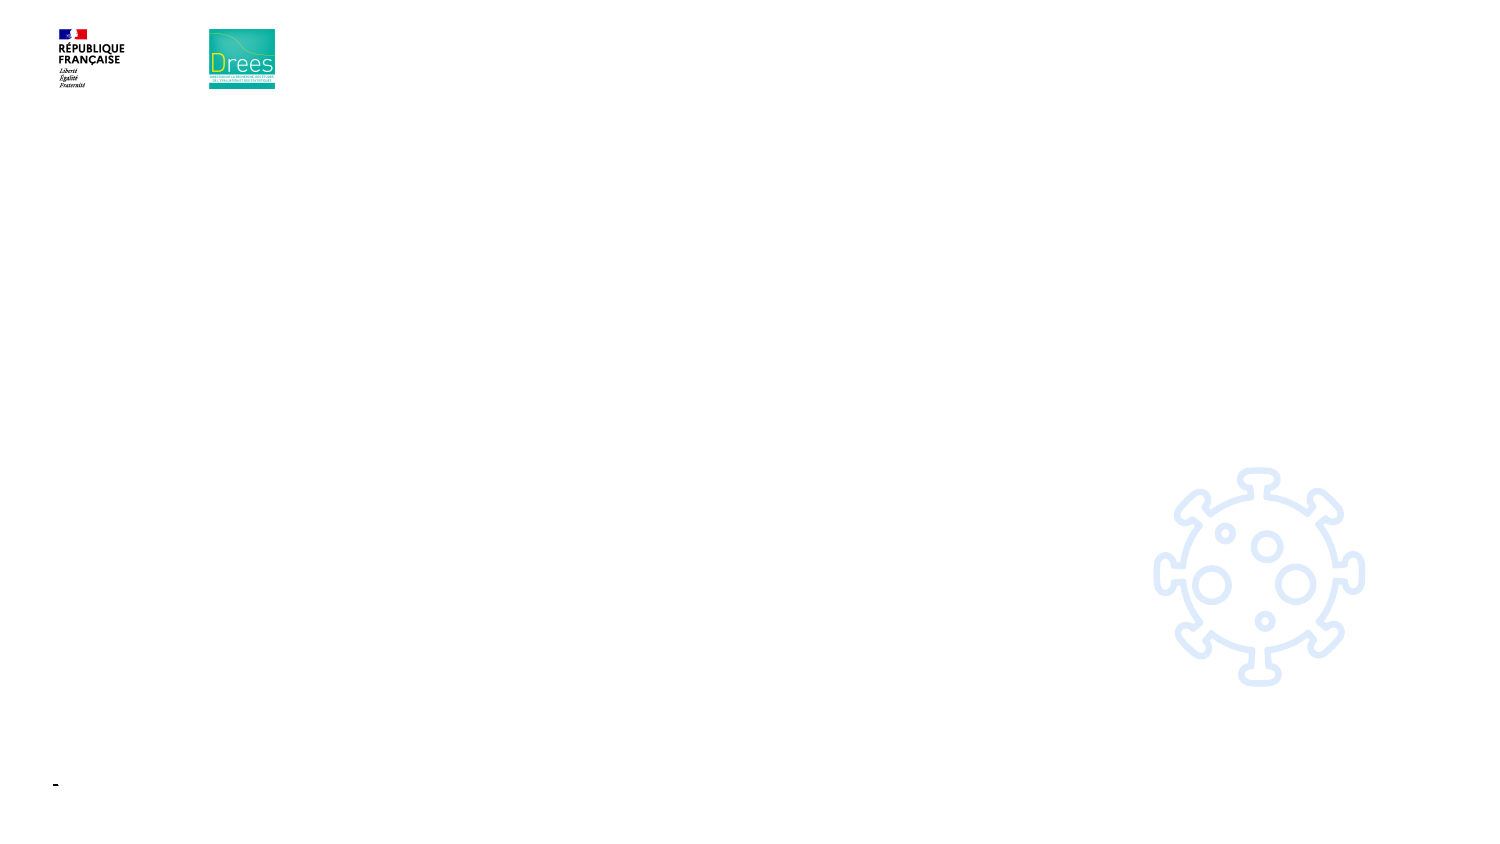

# Les inégalités sociales de santé au temps du Covid
25